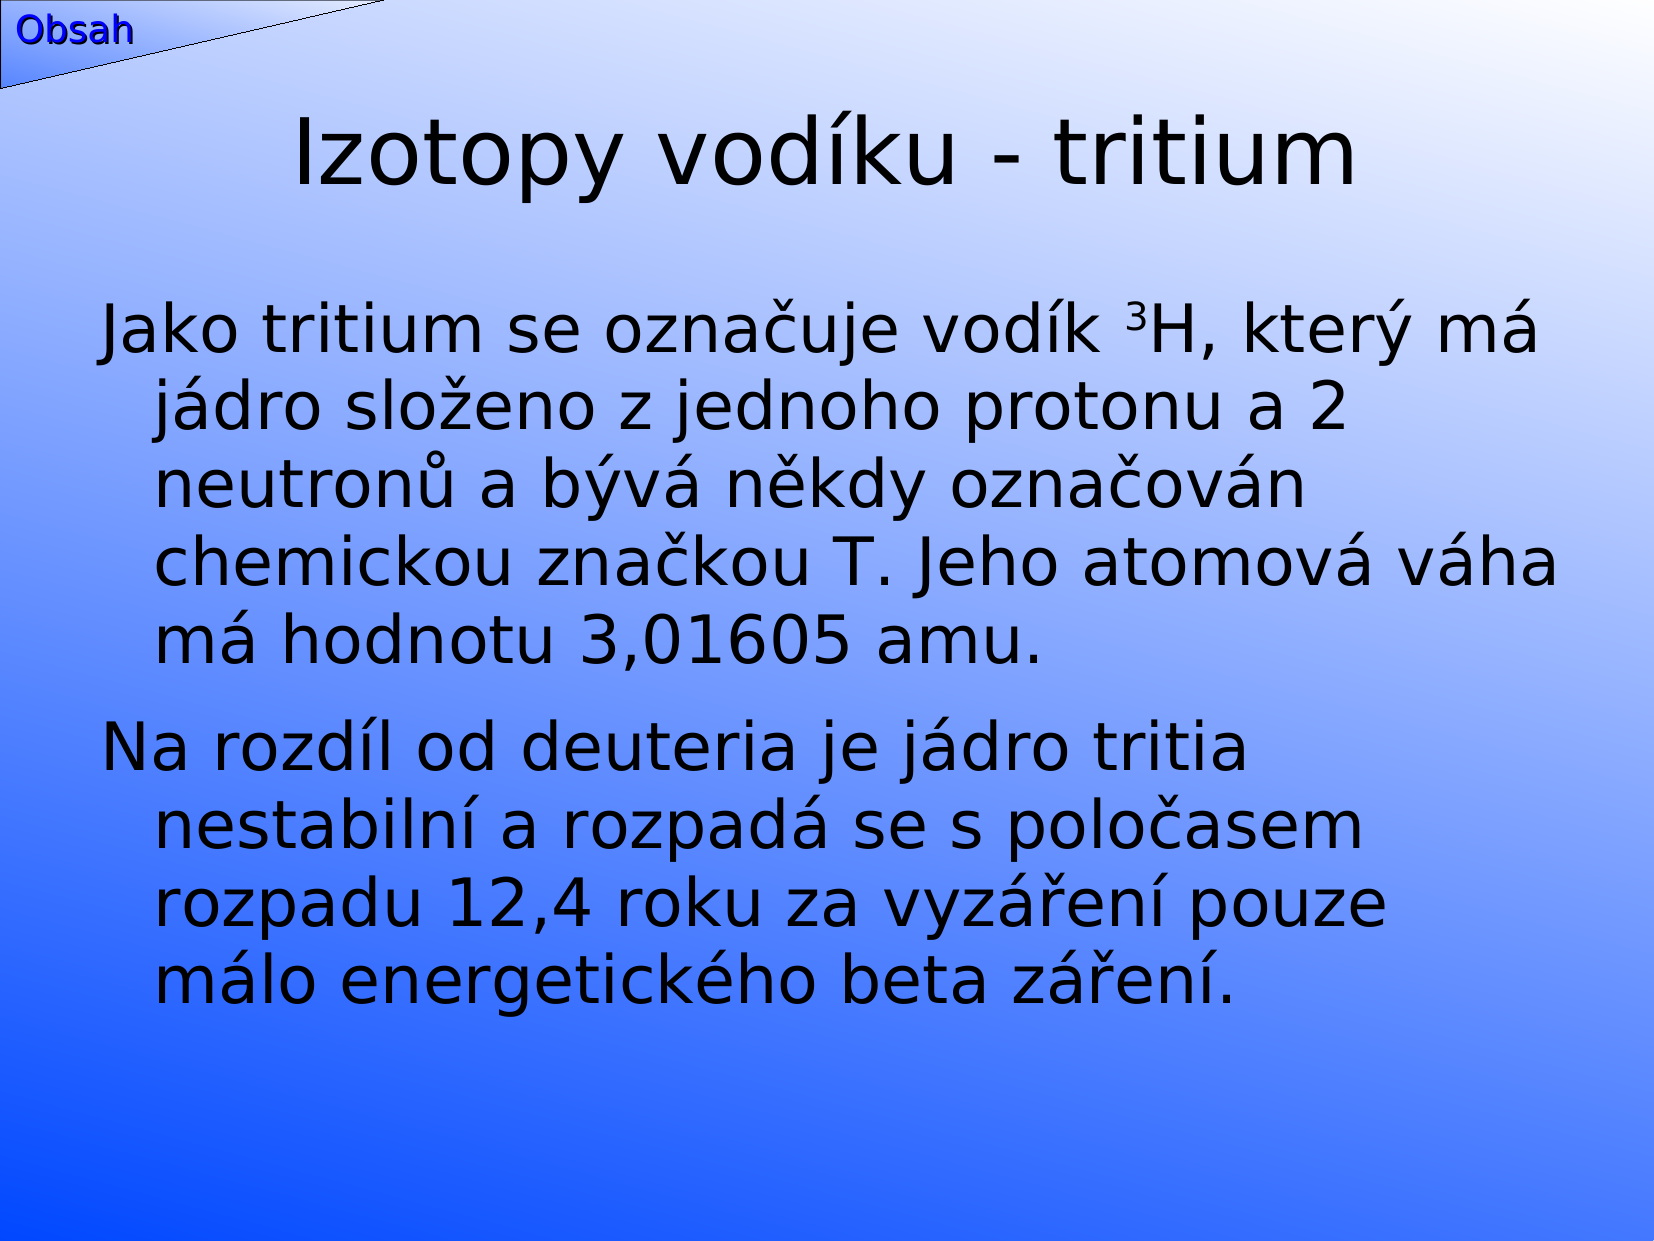

Obsah
# Izotopy vodíku - tritium
Jako tritium se označuje vodík 3H, který má jádro složeno z jednoho protonu a 2 neutronů a bývá někdy označován chemickou značkou T. Jeho atomová váha má hodnotu 3,01605 amu.
Na rozdíl od deuteria je jádro tritia nestabilní a rozpadá se s poločasem rozpadu 12,4 roku za vyzáření pouze málo energetického beta záření.